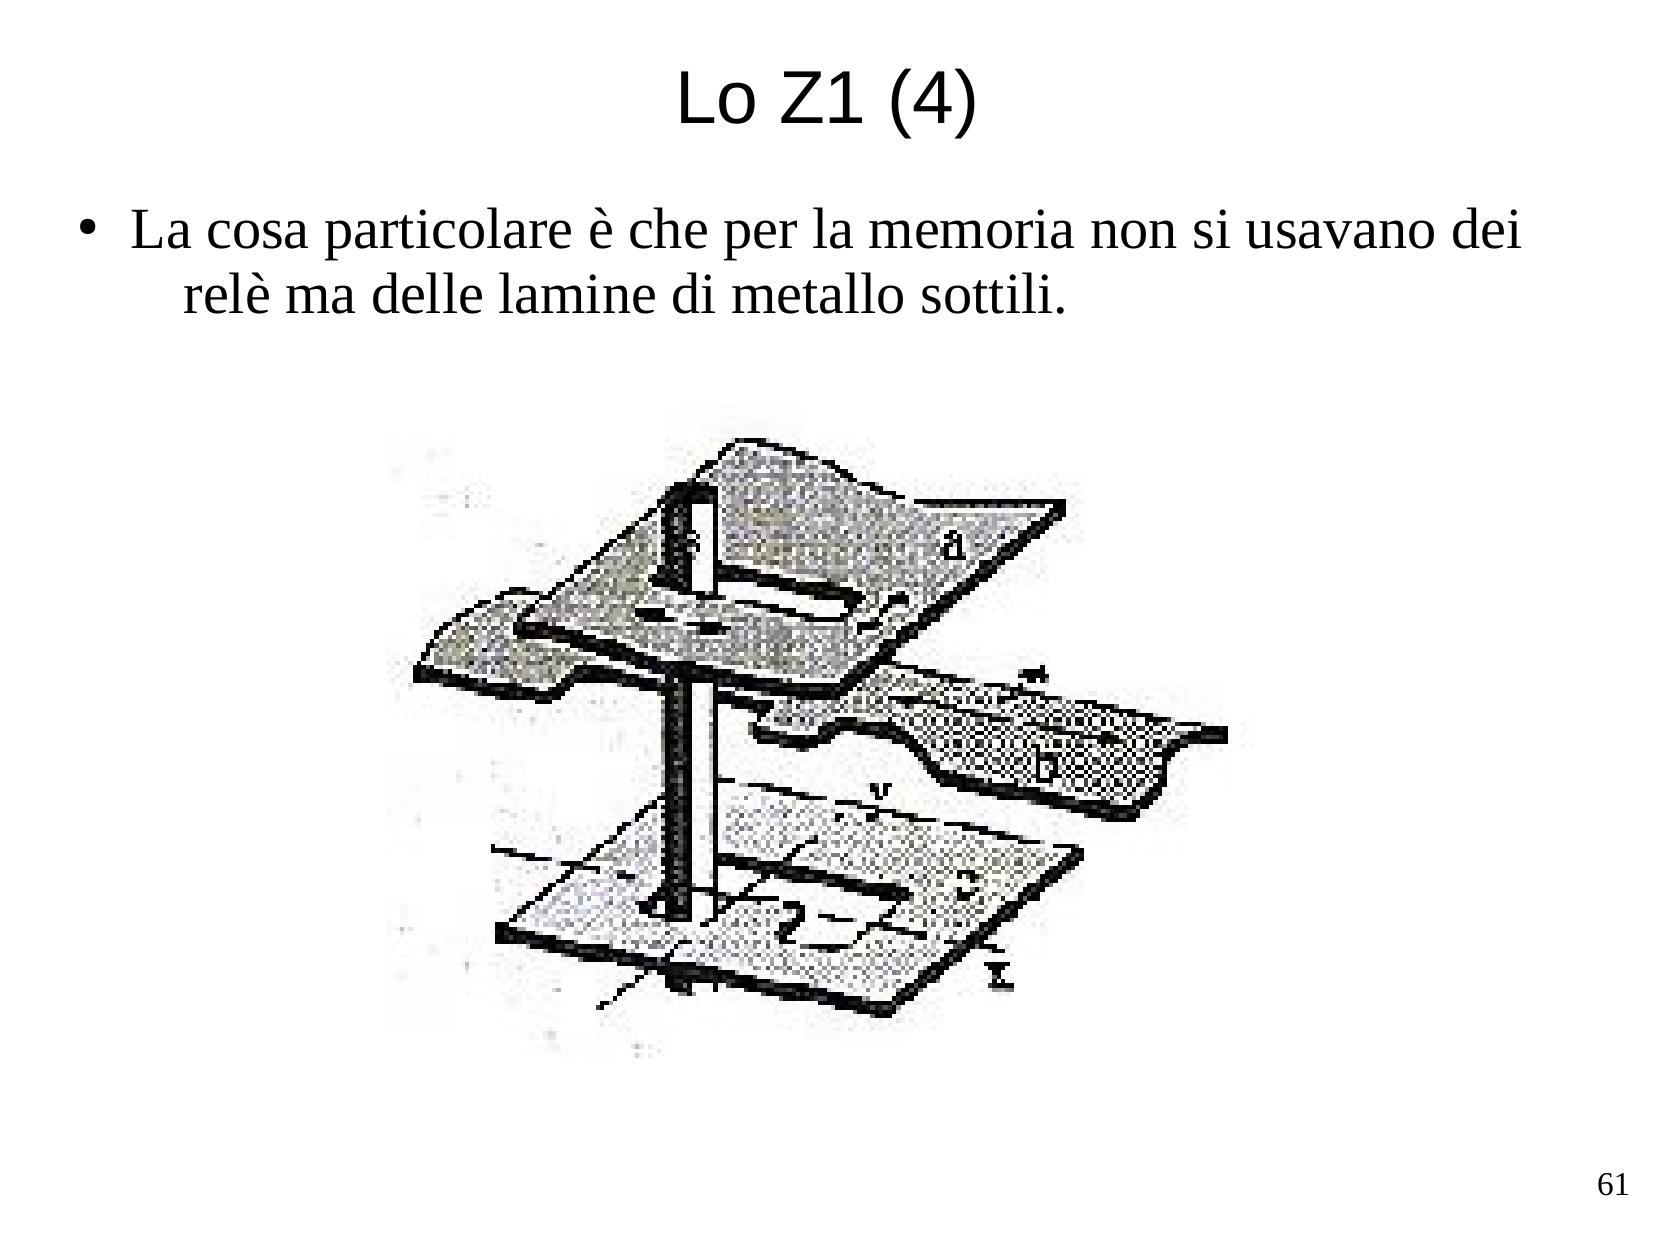

# Lo Z1 (4)
La cosa particolare è che per la memoria non si usavano dei relè ma delle lamine di metallo sottili.